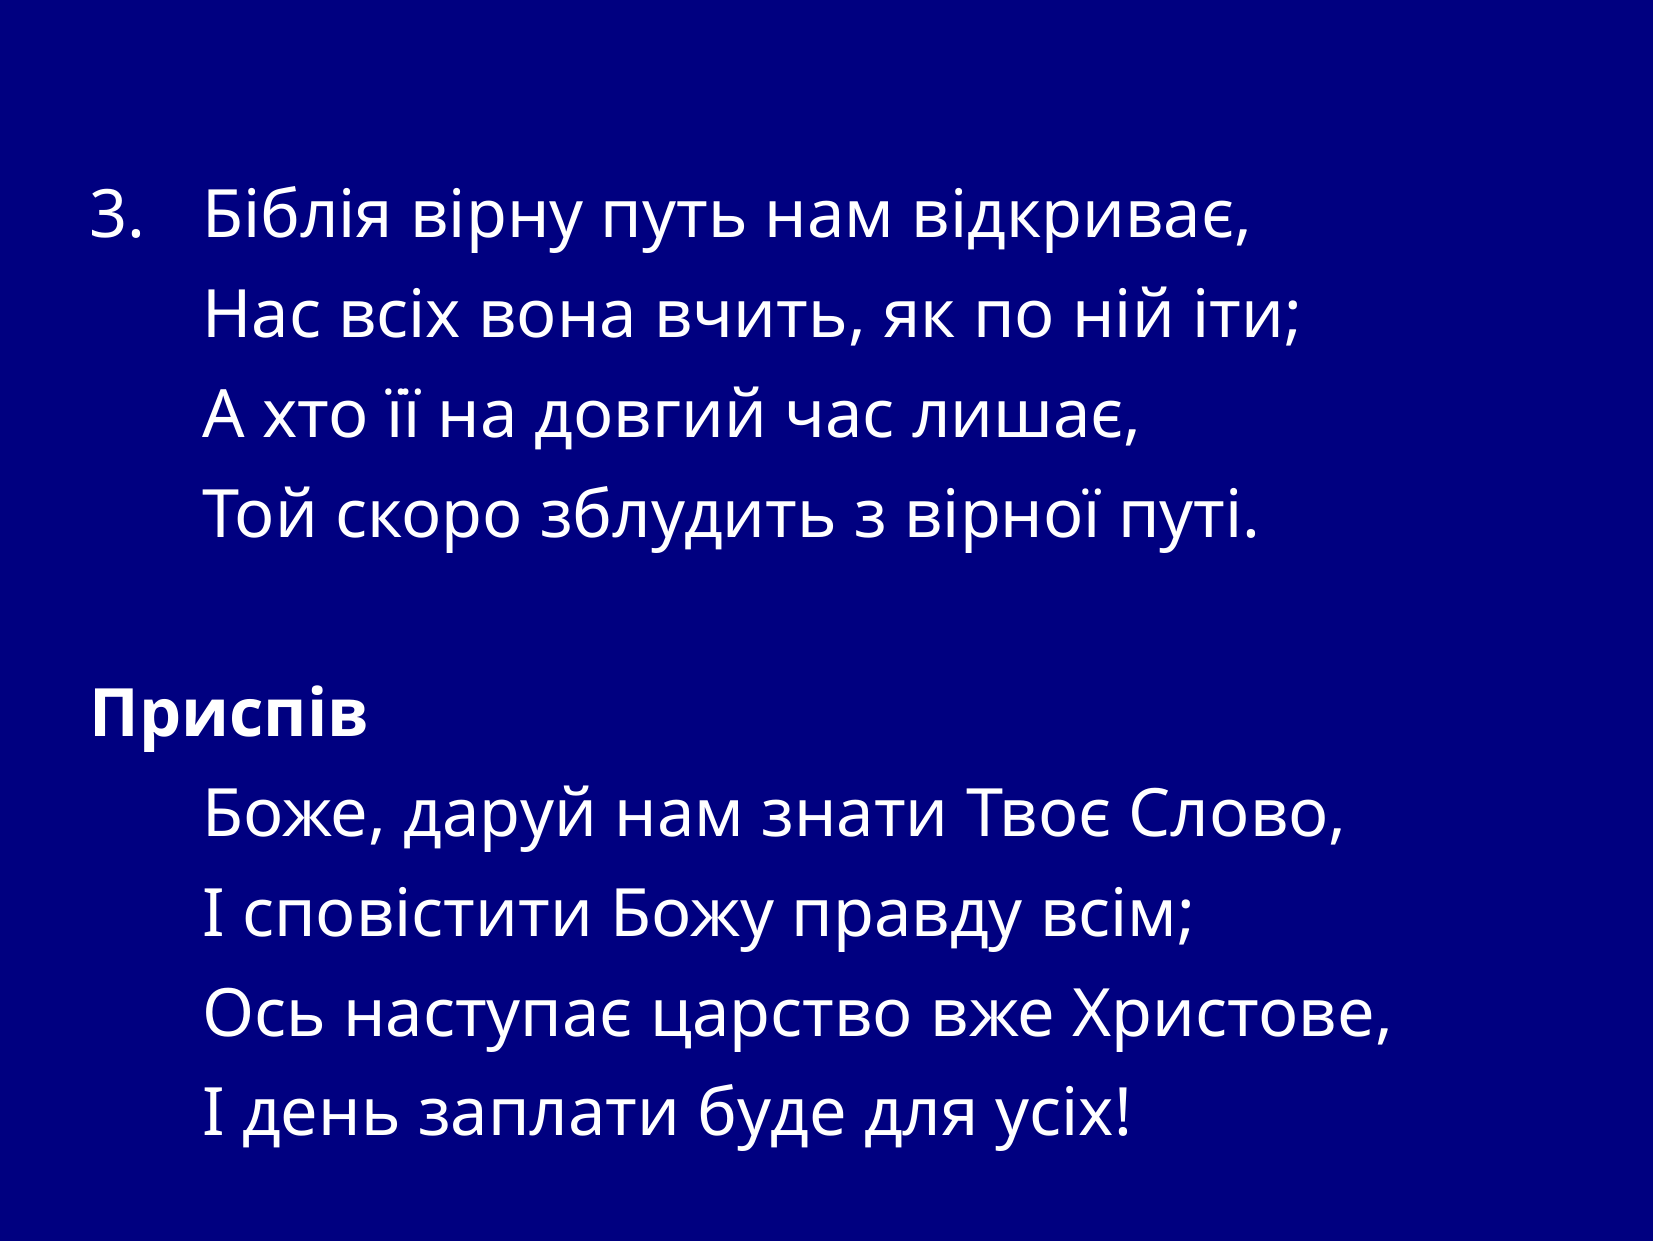

3.	Біблія вірну путь нам відкриває,
	Нас всіх вона вчить, як по ній іти;
	А хто її на довгий час лишає,
	Той скоро зблудить з вірної путі.
Приспів
	Боже, даруй нам знати Твоє Слово,
	І сповістити Божу правду всім;
	Ось наступає царство вже Христове,
	І день заплати буде для усіх!